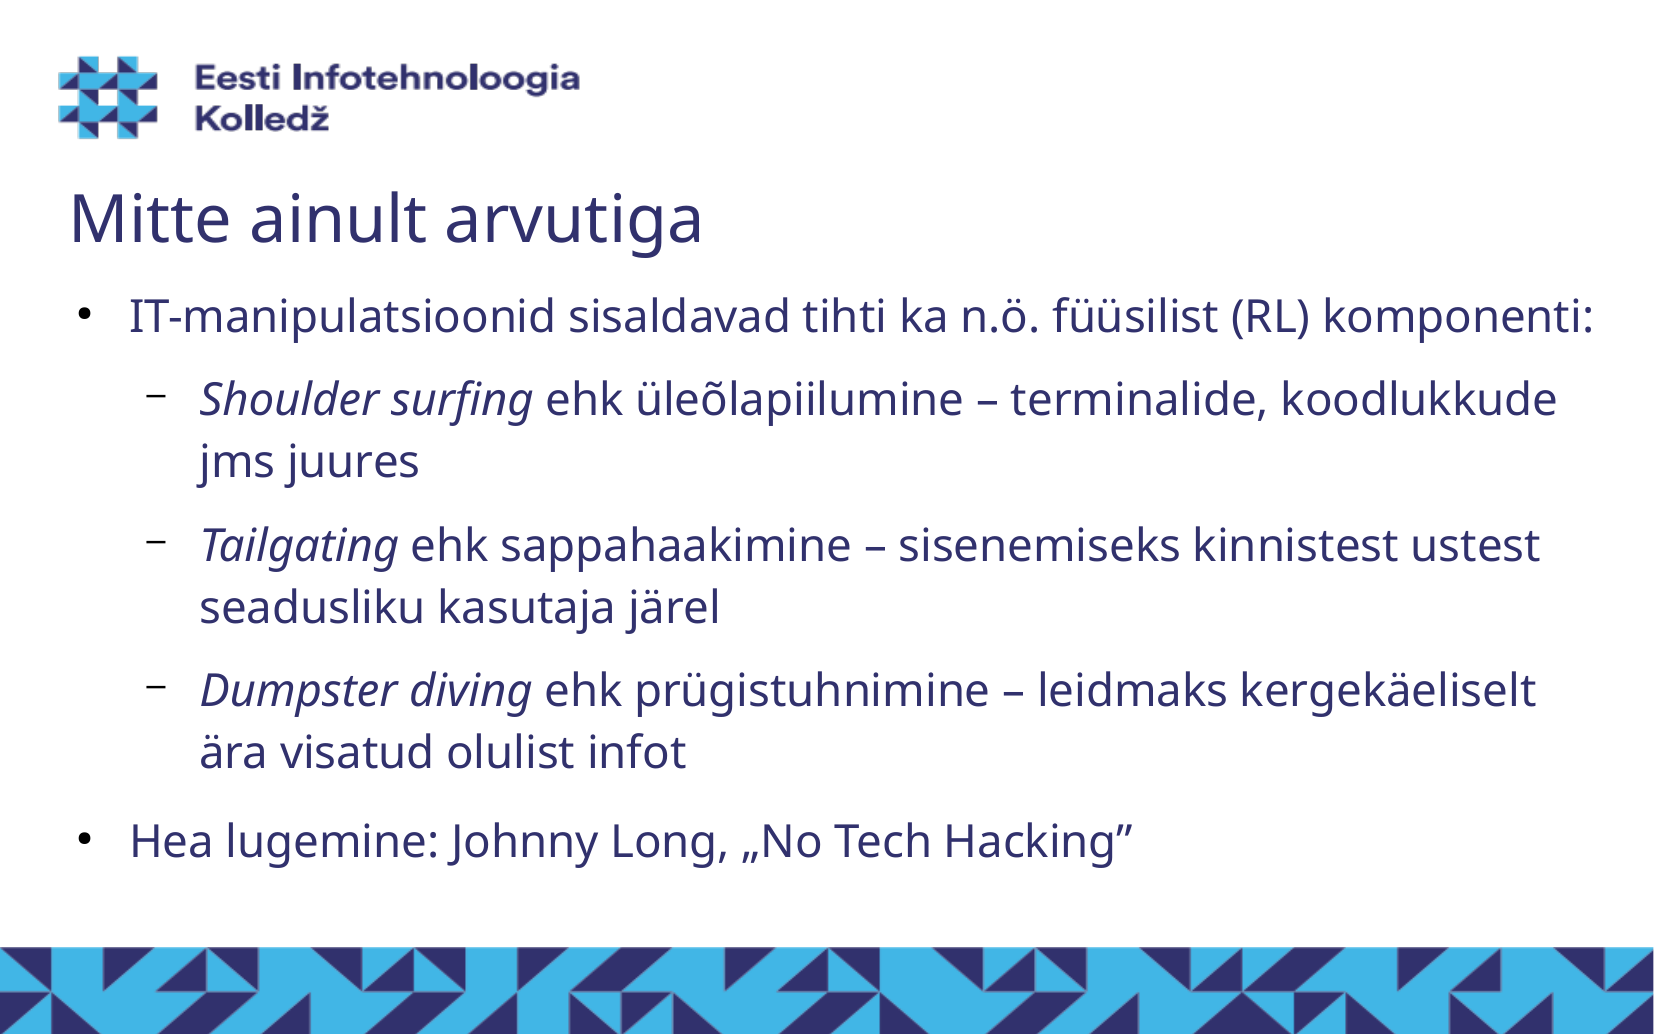

# Mitte ainult arvutiga
IT-manipulatsioonid sisaldavad tihti ka n.ö. füüsilist (RL) komponenti:
Shoulder surfing ehk üleõlapiilumine – terminalide, koodlukkude jms juures
Tailgating ehk sappahaakimine – sisenemiseks kinnistest ustest seadusliku kasutaja järel
Dumpster diving ehk prügistuhnimine – leidmaks kergekäeliselt ära visatud olulist infot
Hea lugemine: Johnny Long, „No Tech Hacking”